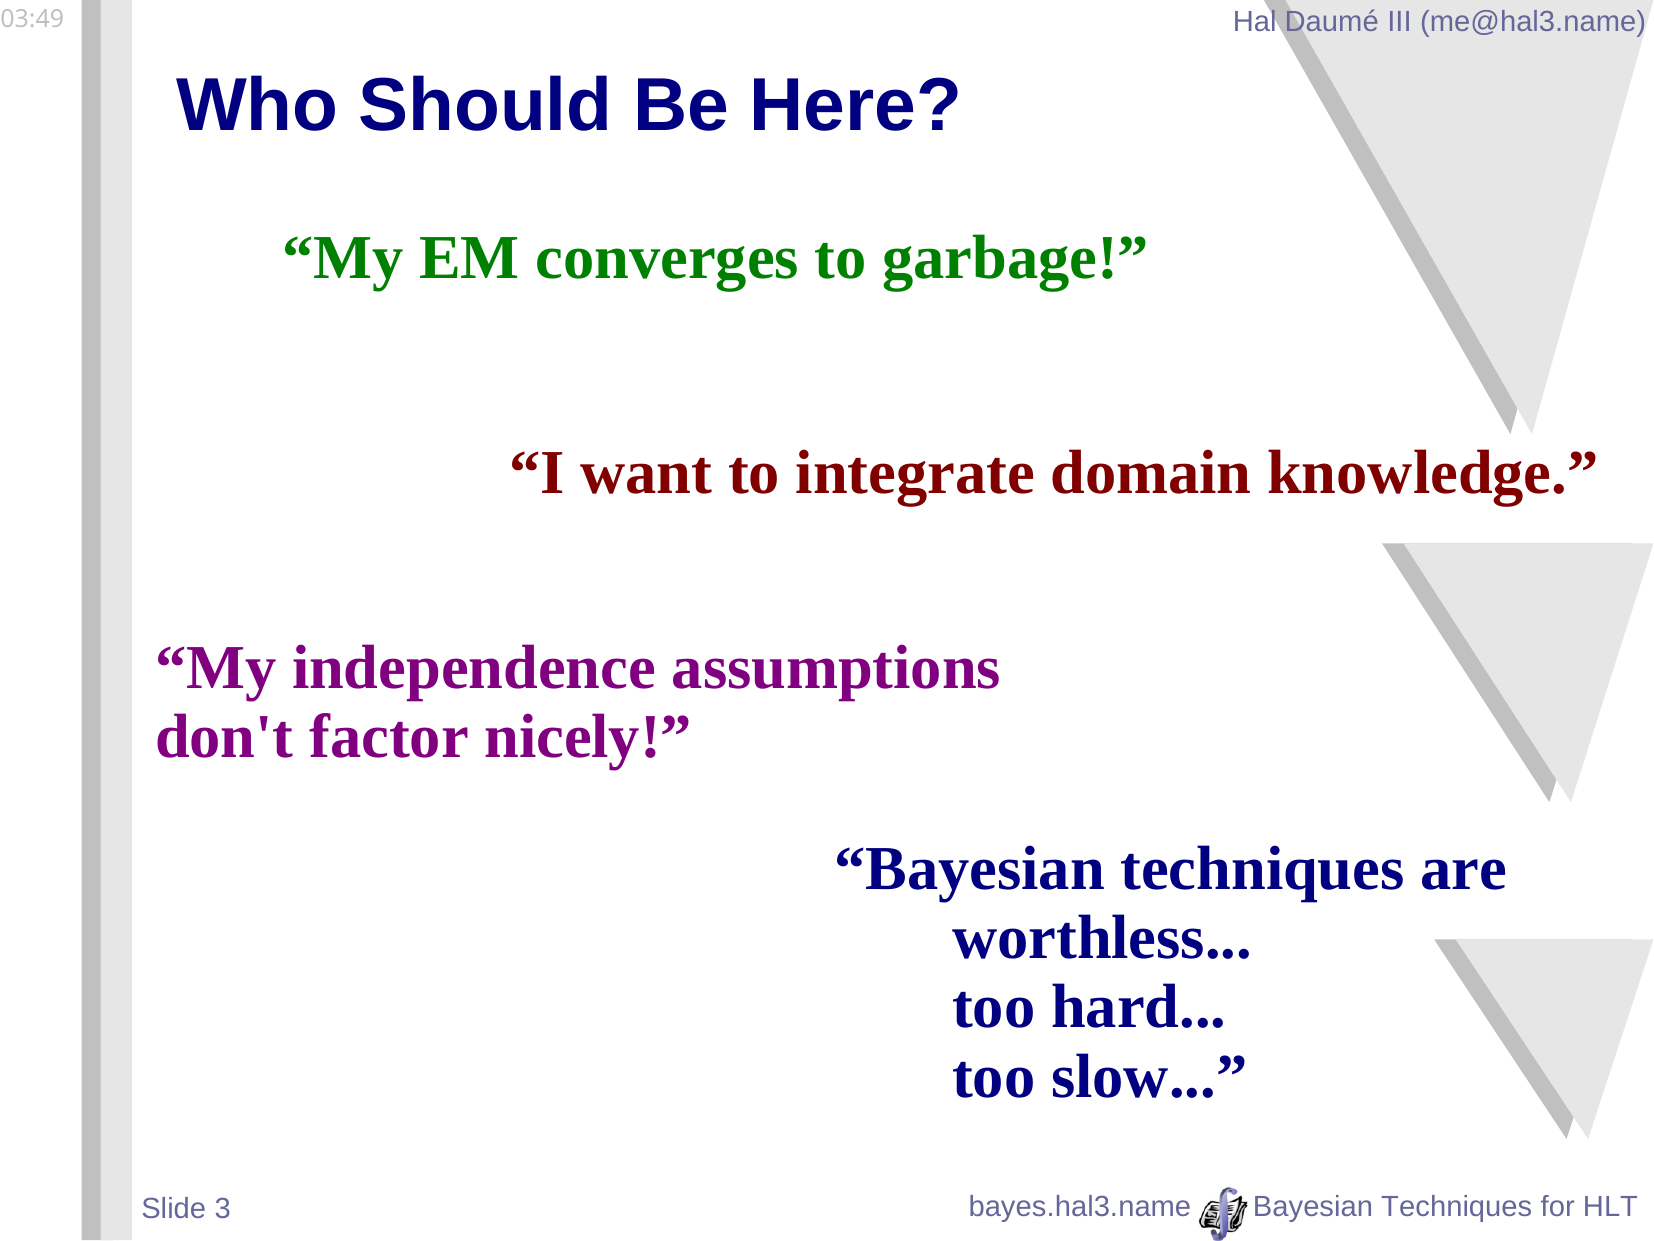

# Who Should Be Here?
“My EM converges to garbage!”
“I want to integrate domain knowledge.”
“My independence assumptions don't factor nicely!”
“Bayesian techniques are
	worthless...
	too hard...
	too slow...”